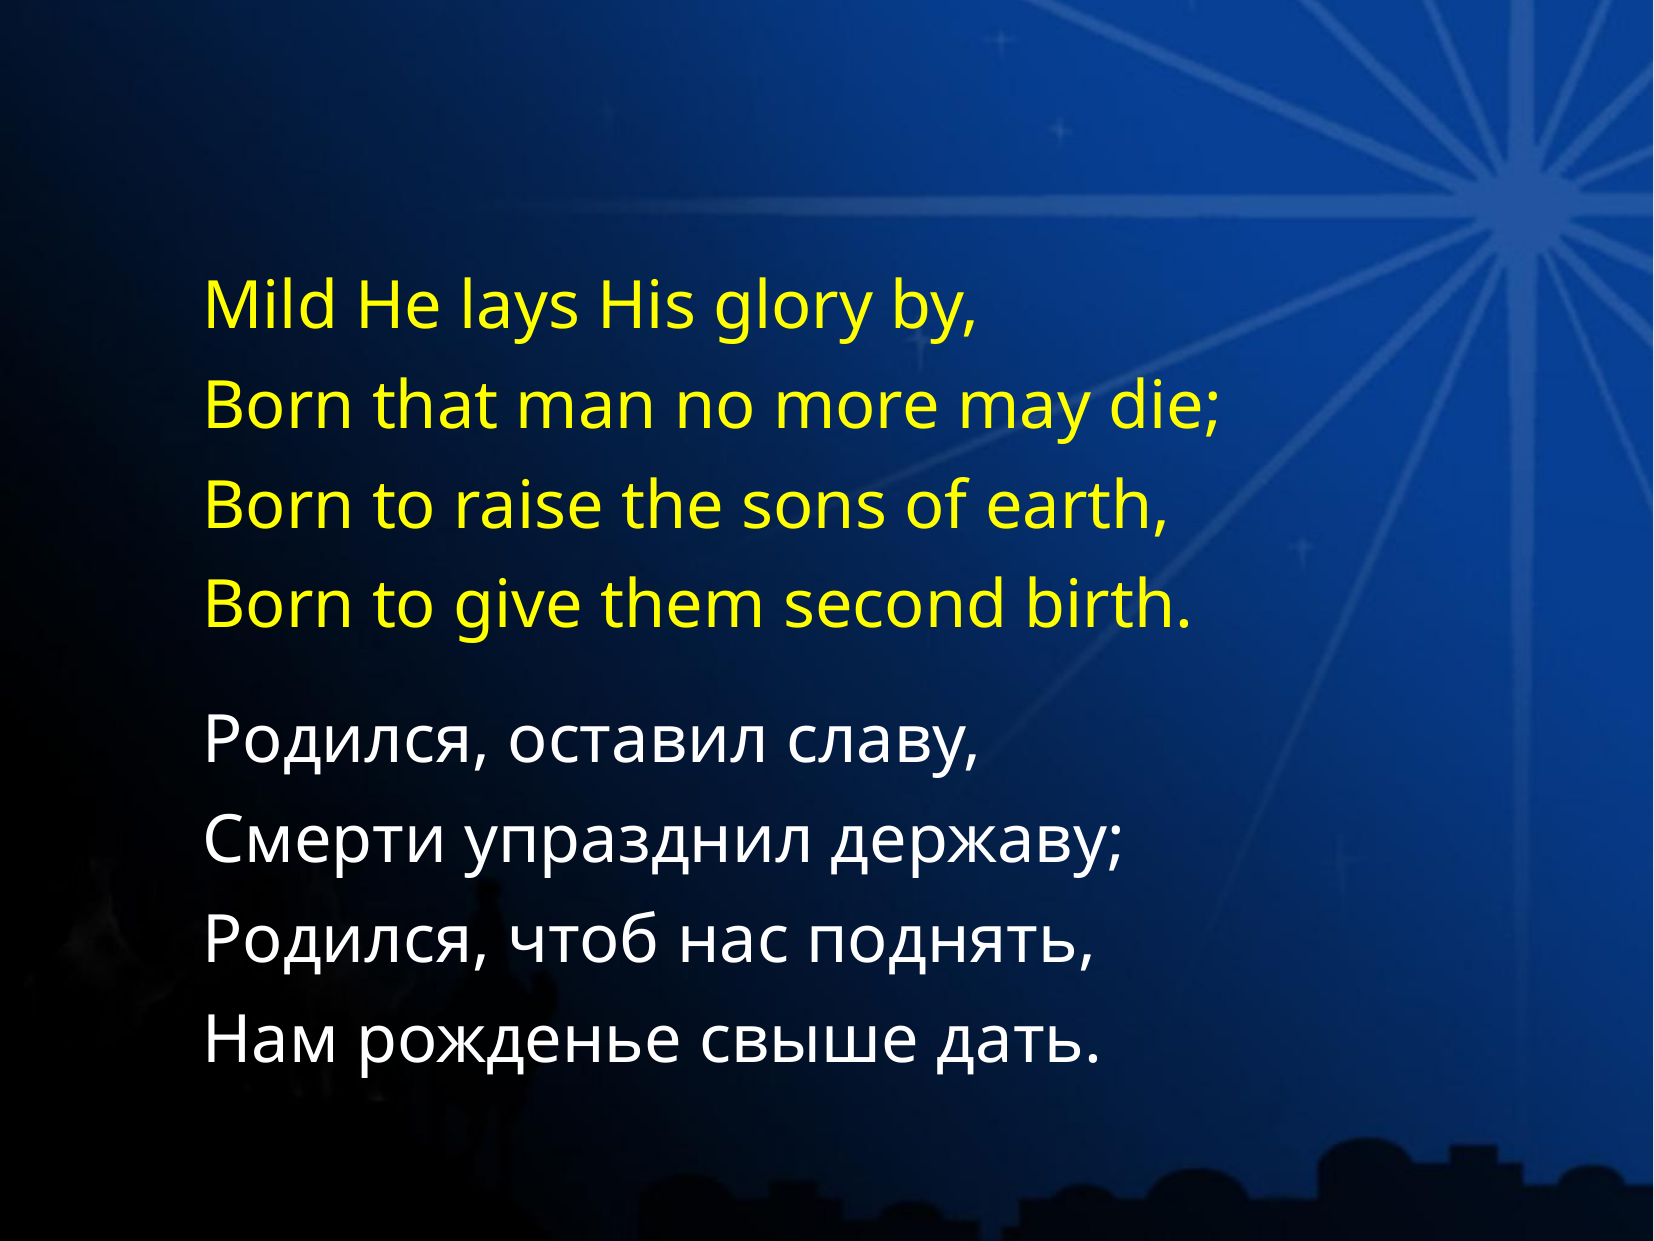

Mild He lays His glory by,
	Born that man no more may die;
	Born to raise the sons of earth,
	Born to give them second birth.
	Родился, оставил славу,
	Смерти упразднил державу;
	Родился, чтоб нас поднять,
	Нам рожденье свыше дать.